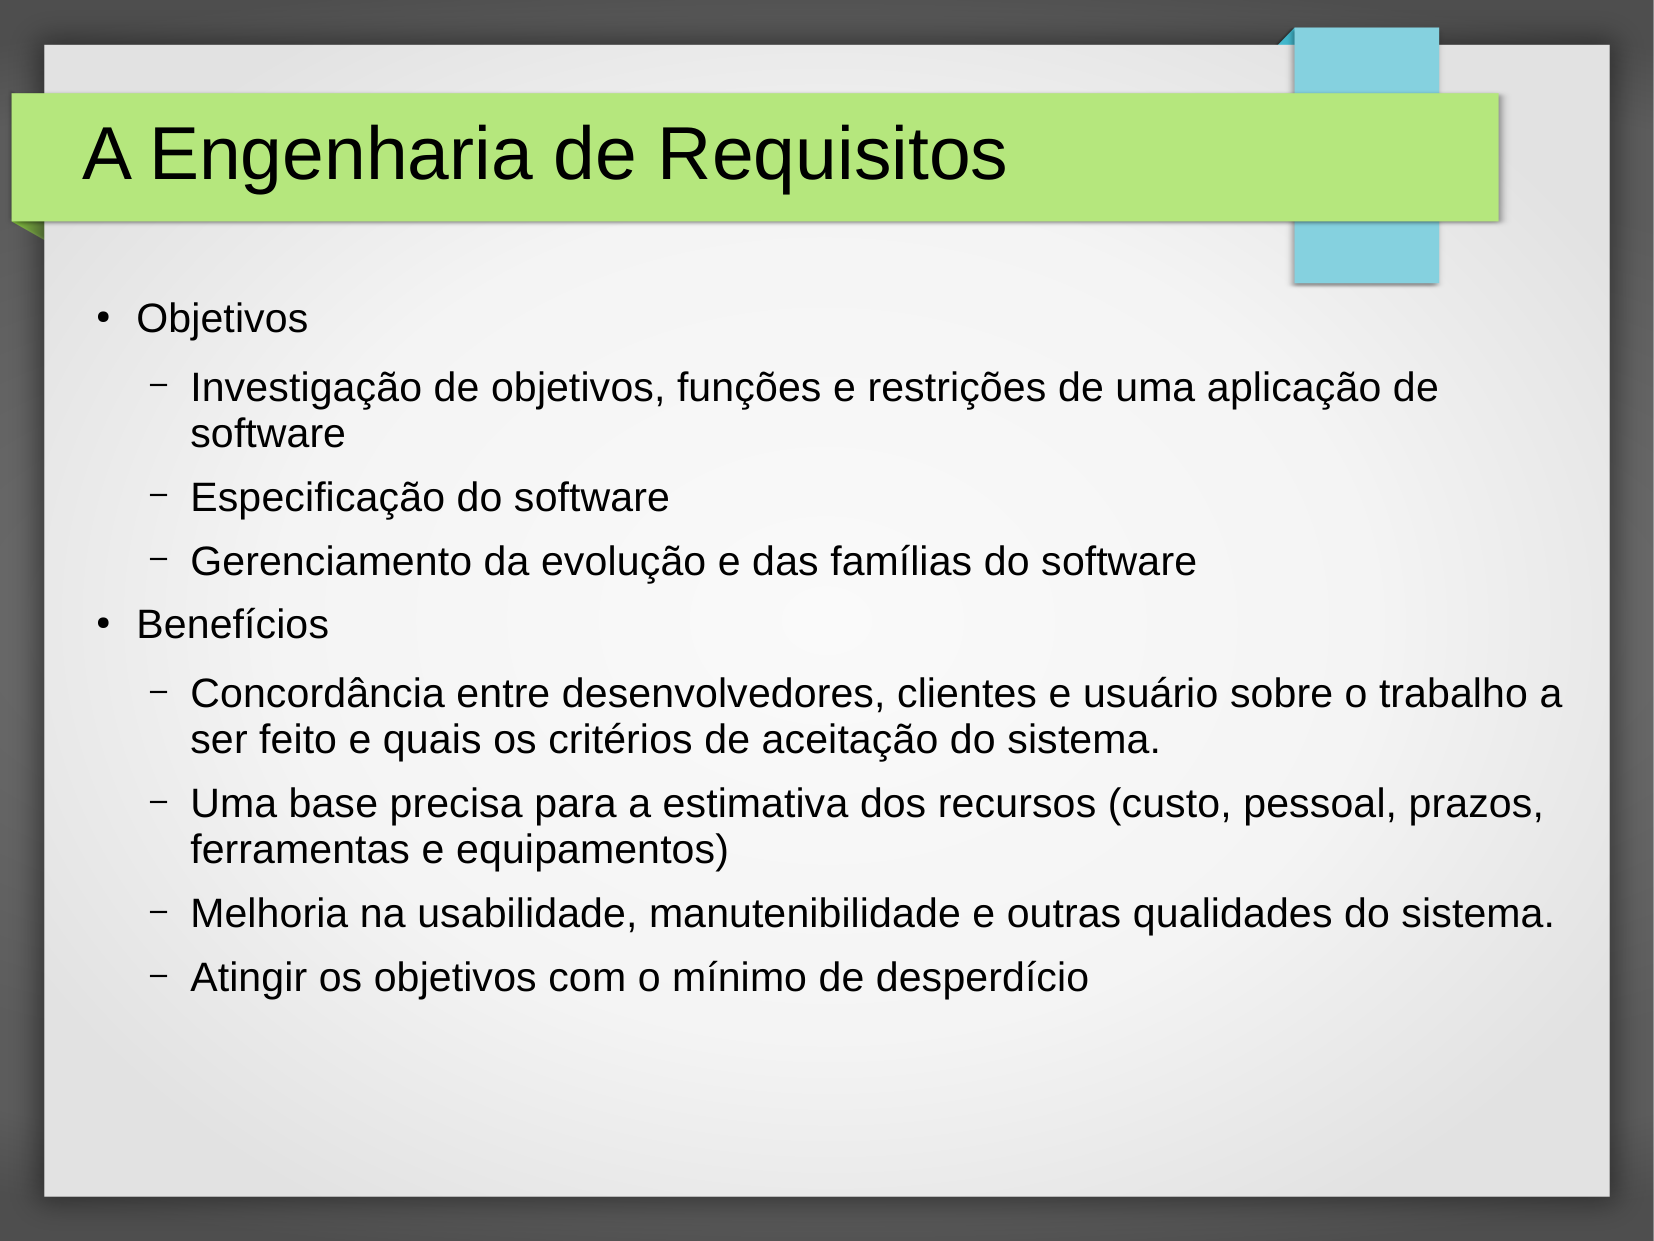

# A Engenharia de Requisitos
Objetivos
Investigação de objetivos, funções e restrições de uma aplicação de software
Especificação do software
Gerenciamento da evolução e das famílias do software
Benefícios
Concordância entre desenvolvedores, clientes e usuário sobre o trabalho a ser feito e quais os critérios de aceitação do sistema.
Uma base precisa para a estimativa dos recursos (custo, pessoal, prazos, ferramentas e equipamentos)
Melhoria na usabilidade, manutenibilidade e outras qualidades do sistema.
Atingir os objetivos com o mínimo de desperdício